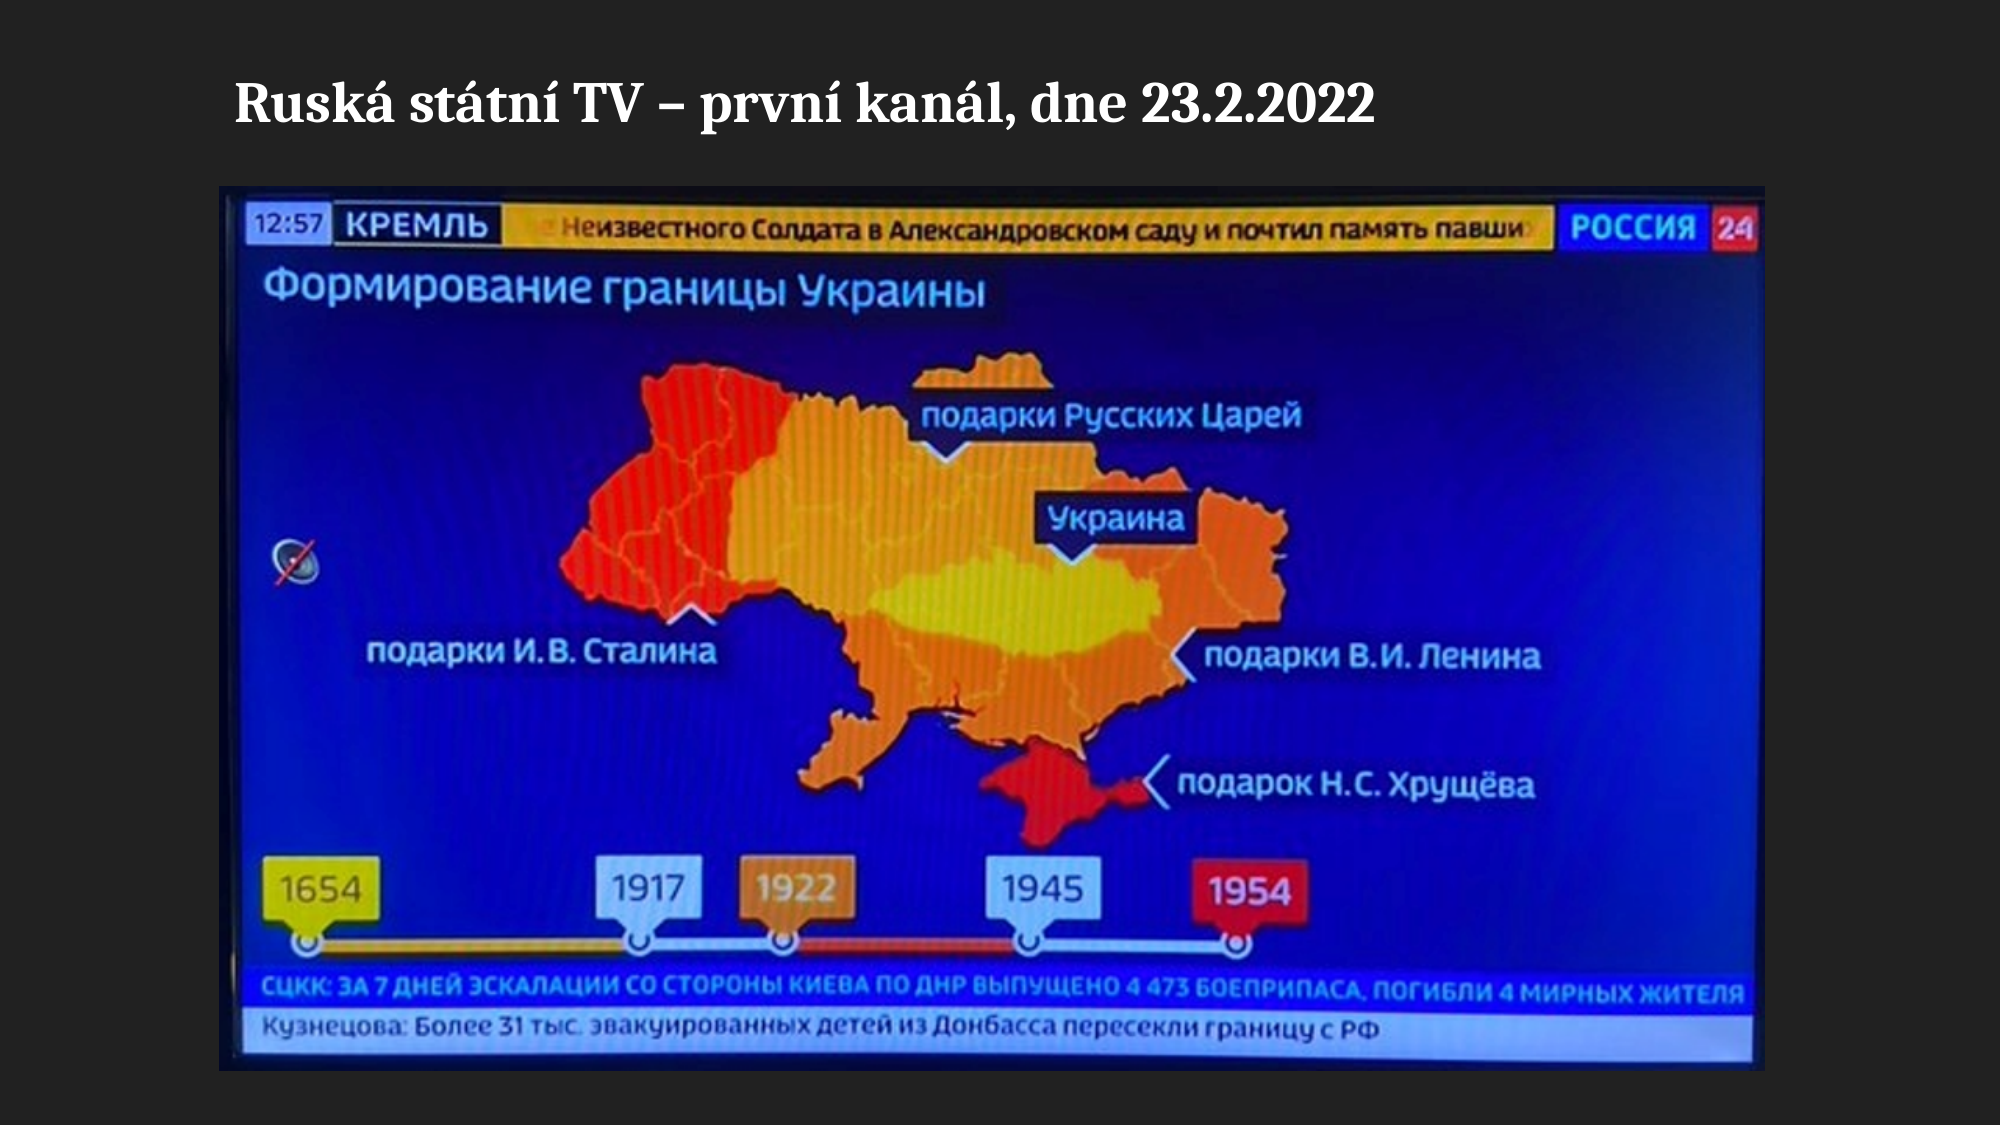

Ruská státní TV – první kanál, dne 23.2.2022